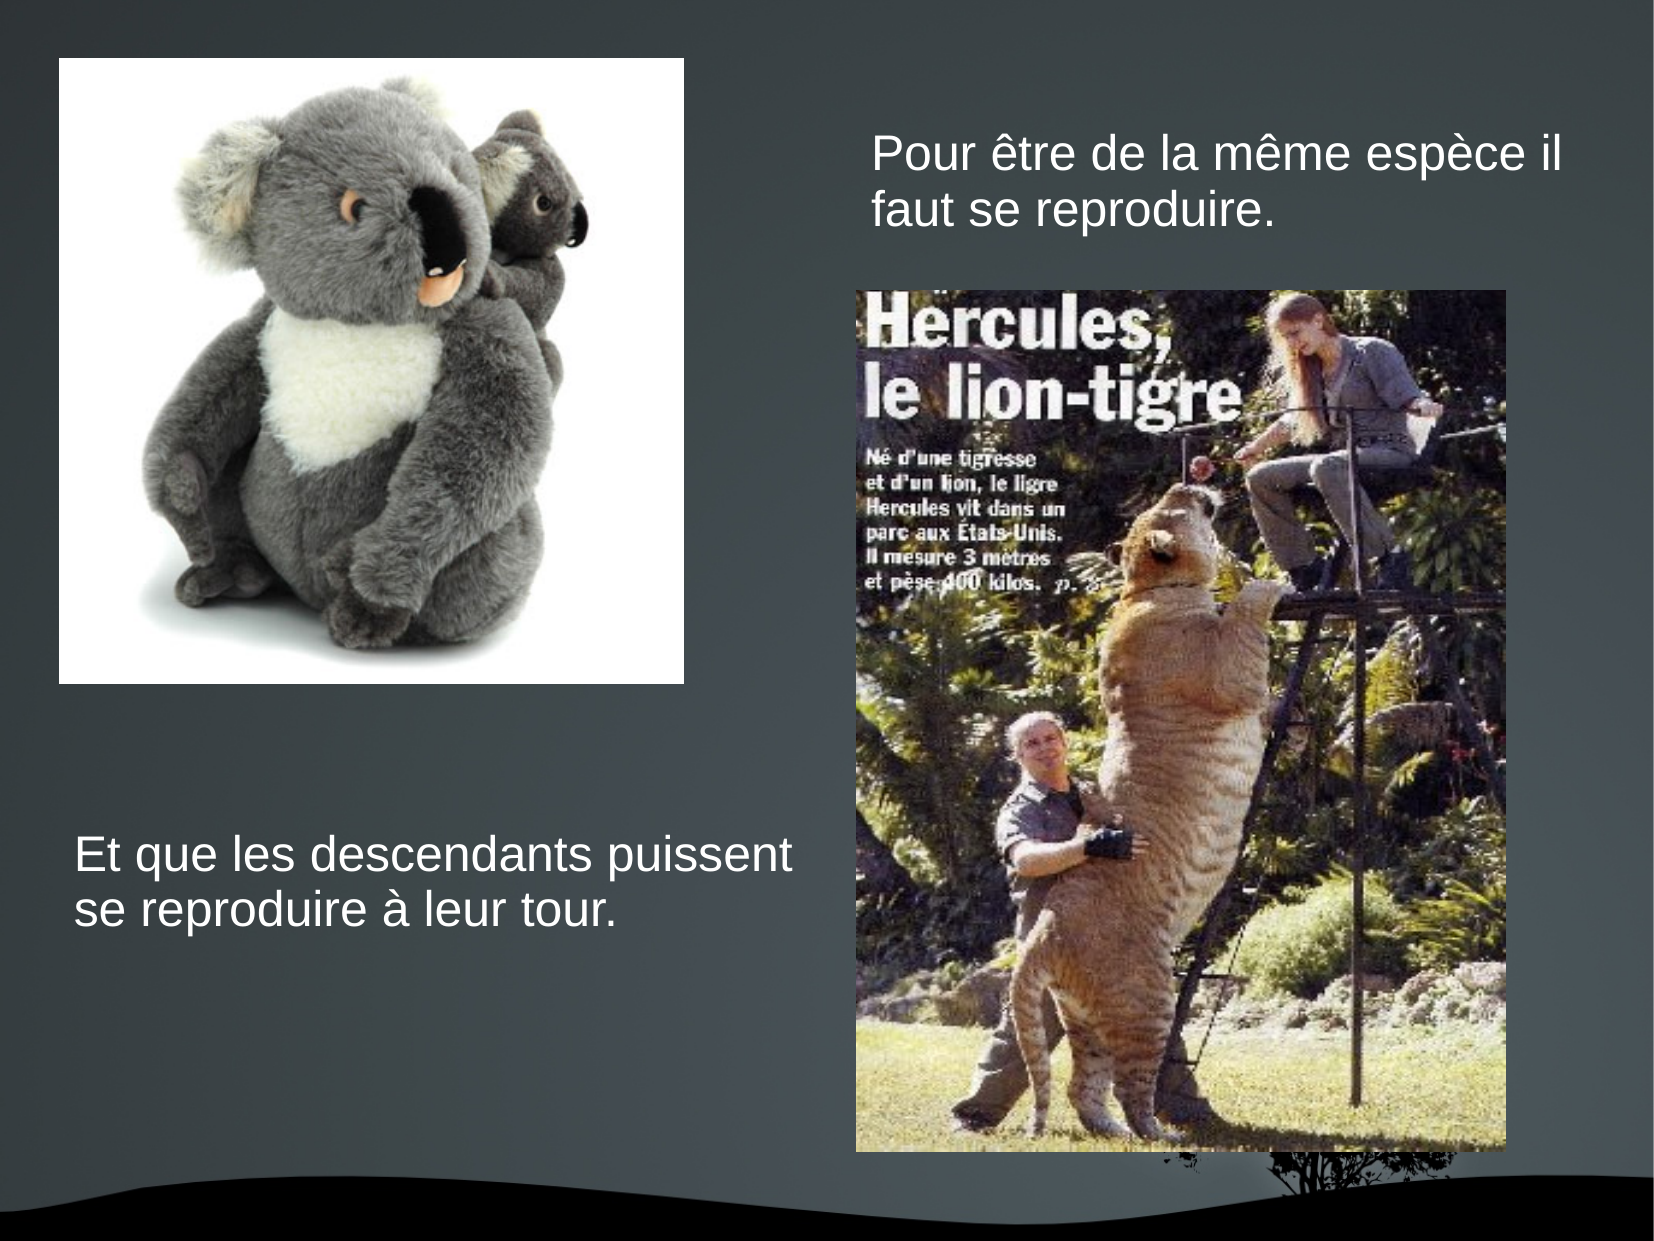

Pour être de la même espèce il faut se reproduire.
Et que les descendants puissent se reproduire à leur tour.